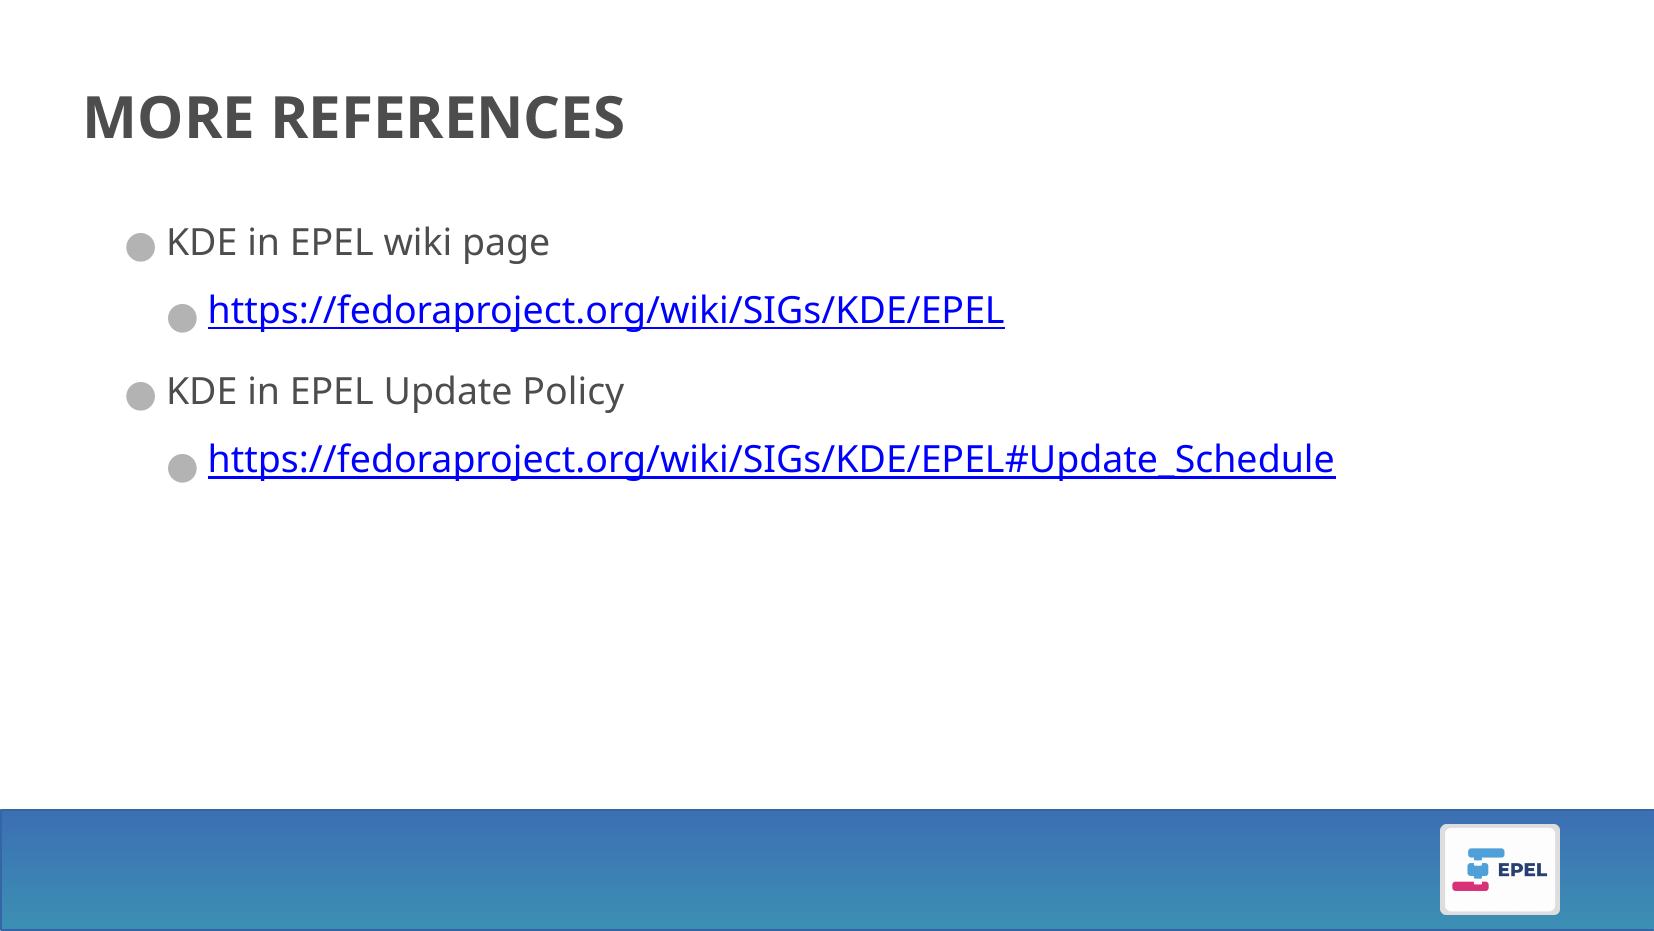

MORE REFERENCES
KDE in EPEL wiki page
https://fedoraproject.org/wiki/SIGs/KDE/EPEL
KDE in EPEL Update Policy
https://fedoraproject.org/wiki/SIGs/KDE/EPEL#Update_Schedule